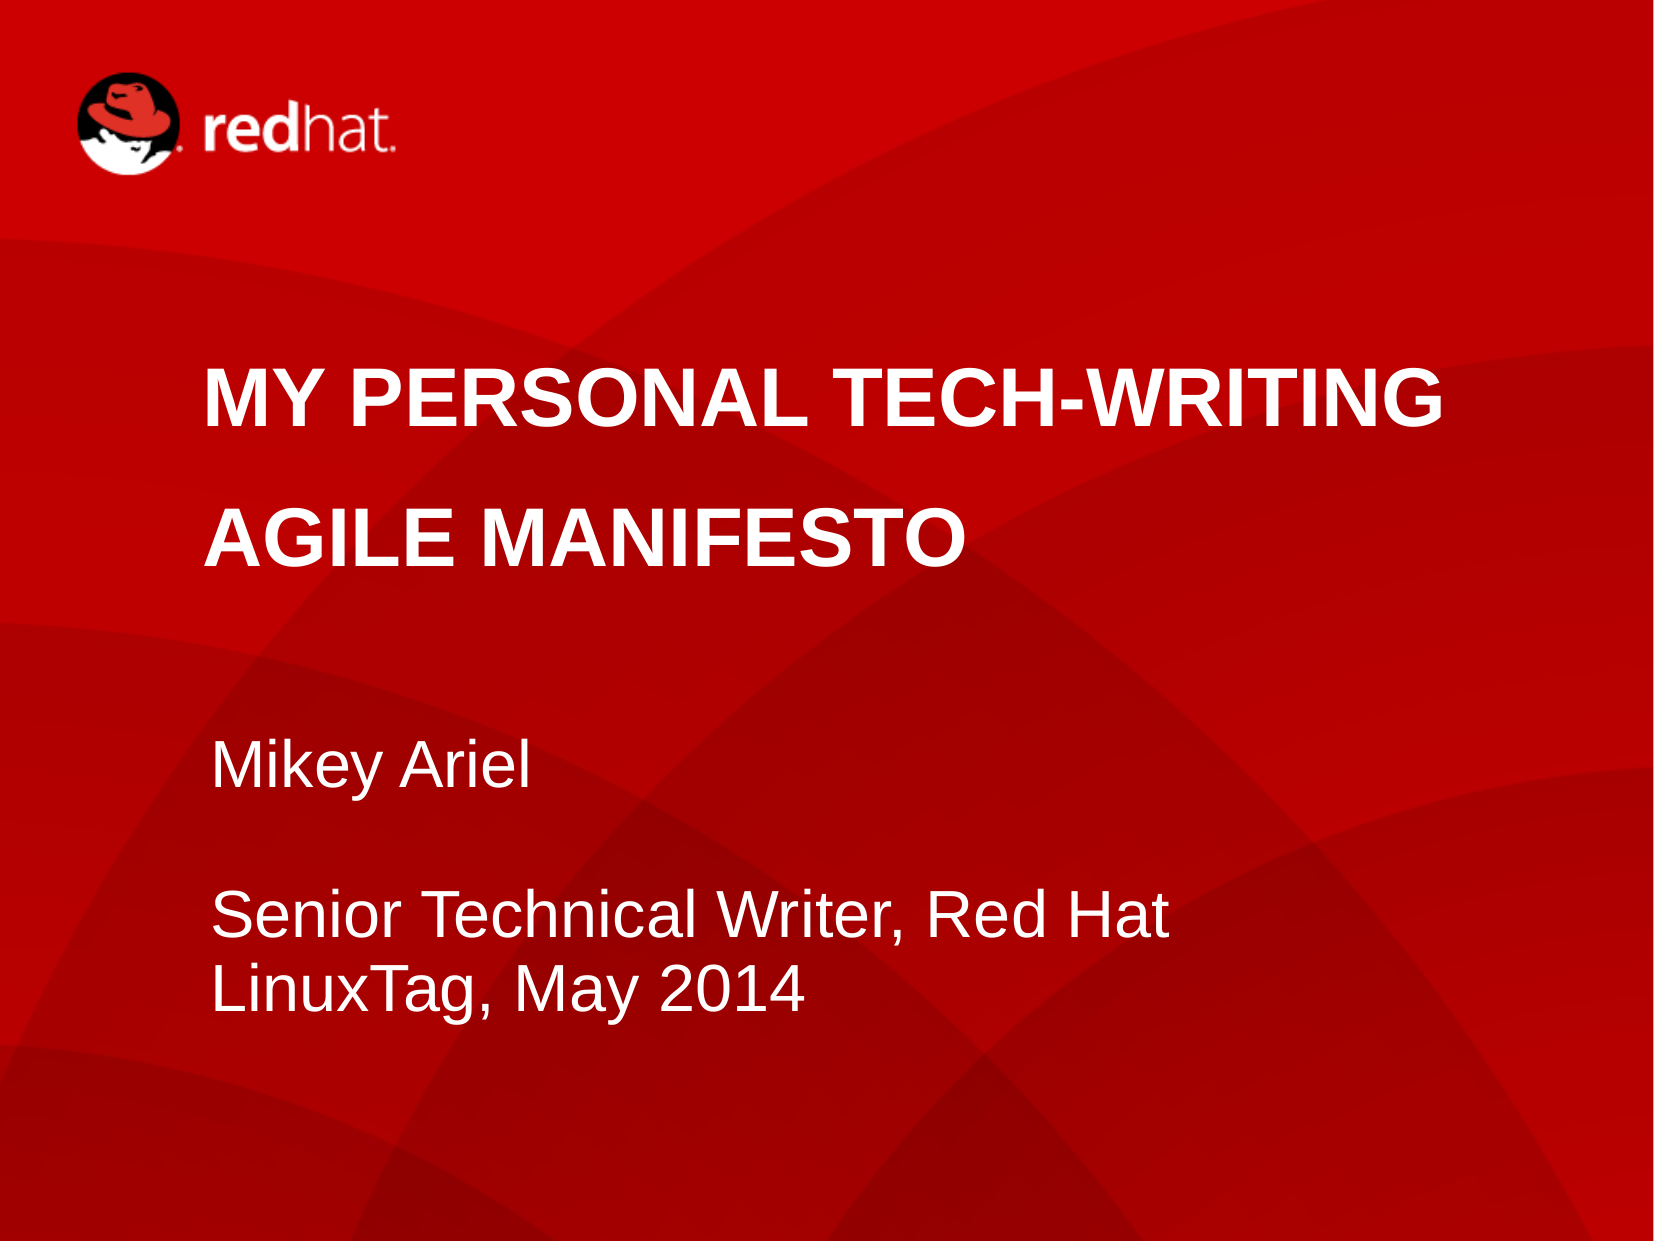

MY PERSONAL TECH-WRITING AGILE MANIFESTO
Mikey Ariel
Senior Technical Writer, Red Hat
LinuxTag, May 2014